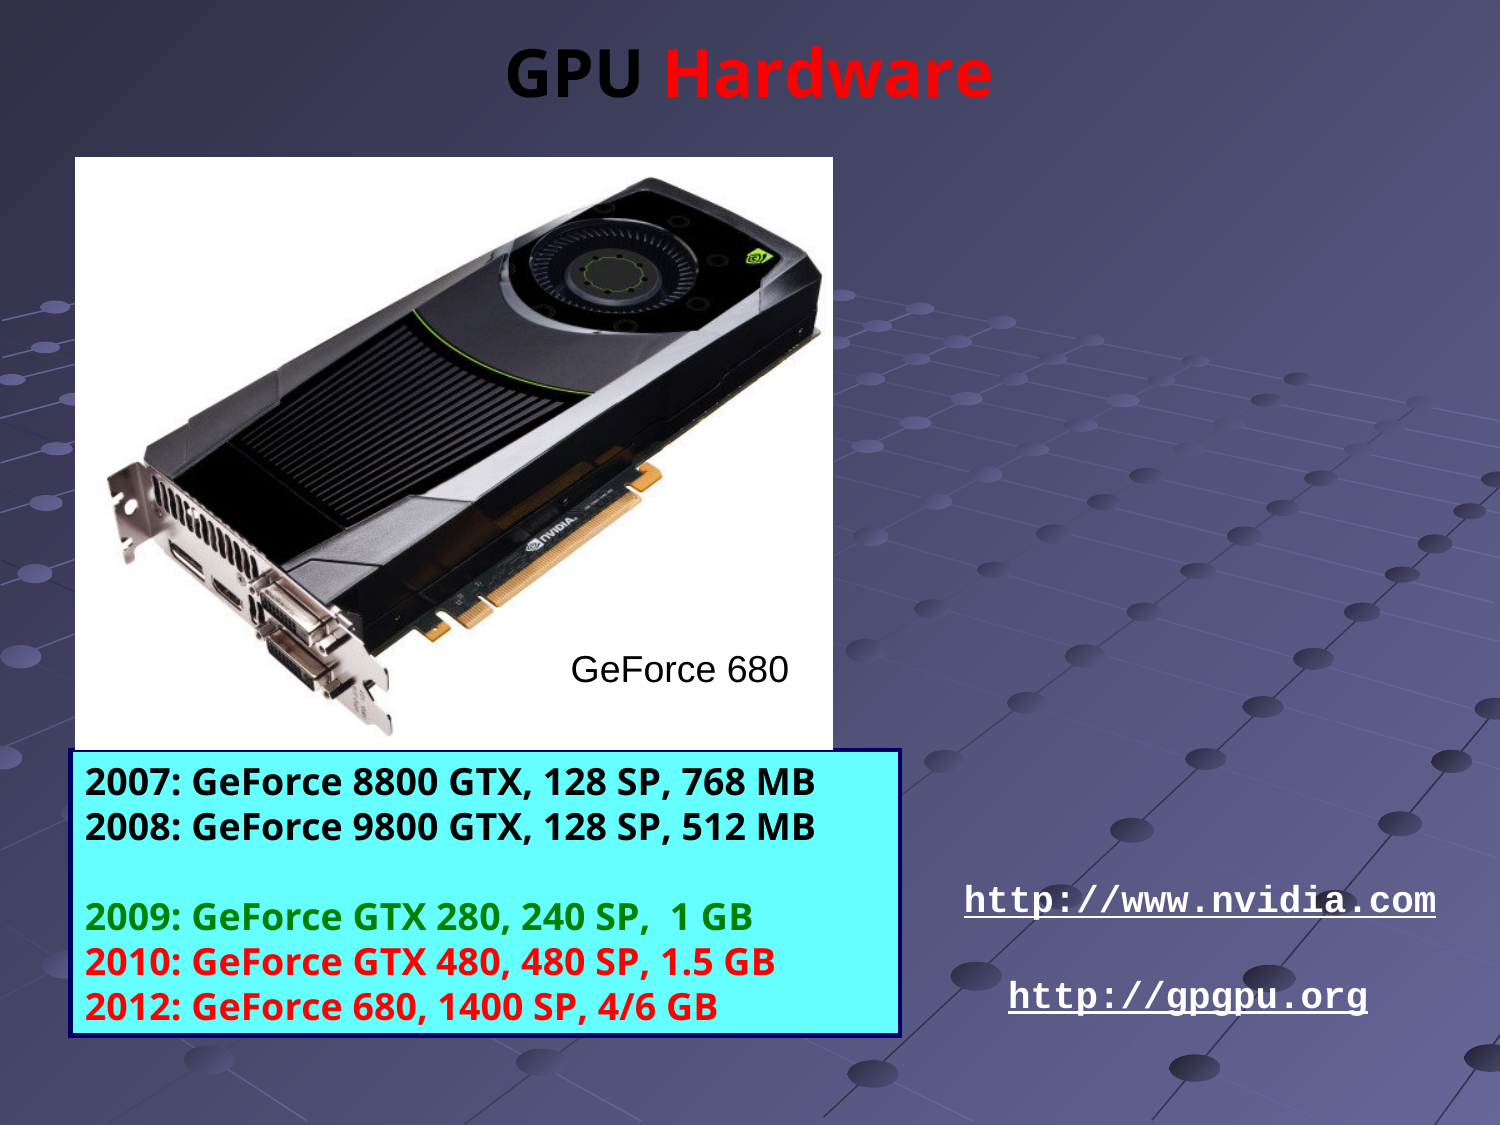

GPU Hardware
GeForce 680
2007: GeForce 8800 GTX, 128 SP, 768 MB
2008: GeForce 9800 GTX, 128 SP, 512 MB
2009: GeForce GTX 280, 240 SP, 1 GB
2010: GeForce GTX 480, 480 SP, 1.5 GB
2012: GeForce 680, 1400 SP, 4/6 GB
http://www.nvidia.com
http://gpgpu.org